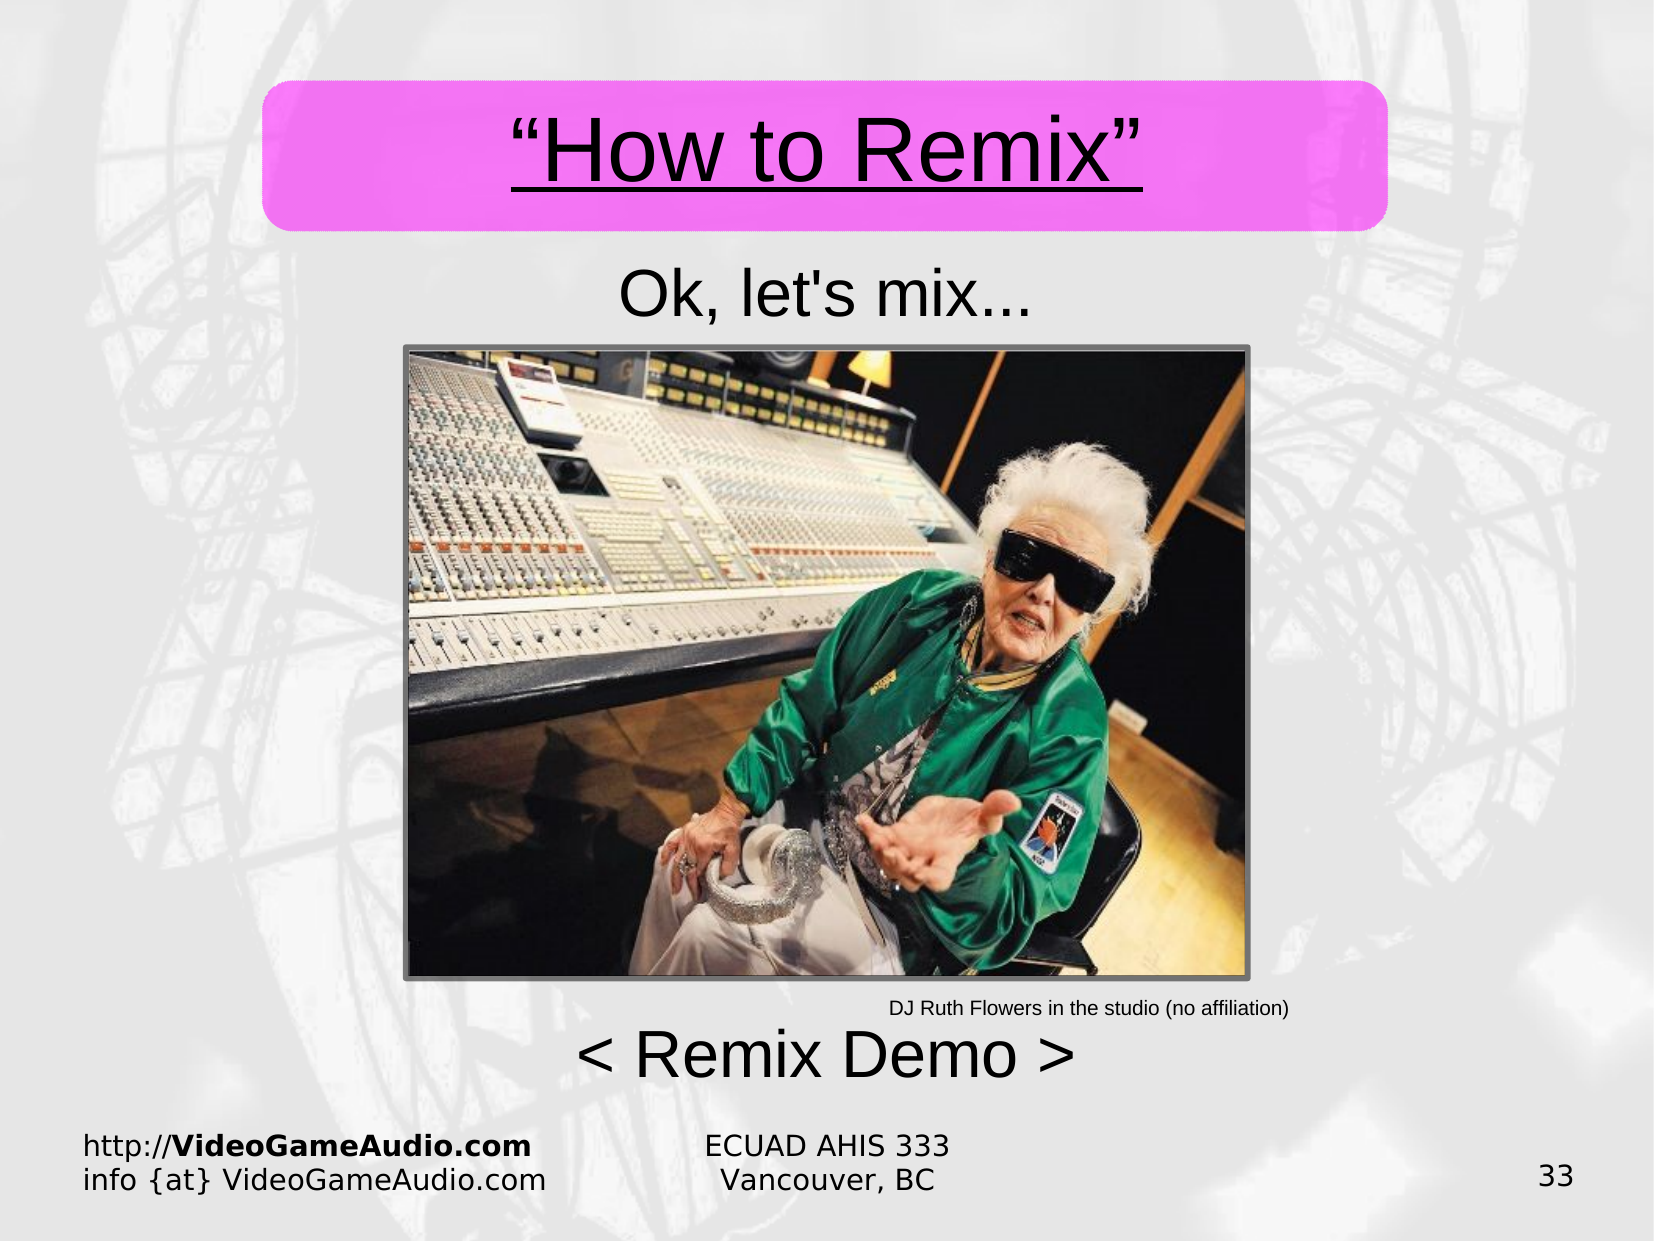

# “How to Remix”
Ok, let's mix...
< Remix Demo >
							DJ Ruth Flowers in the studio (no affiliation)
33